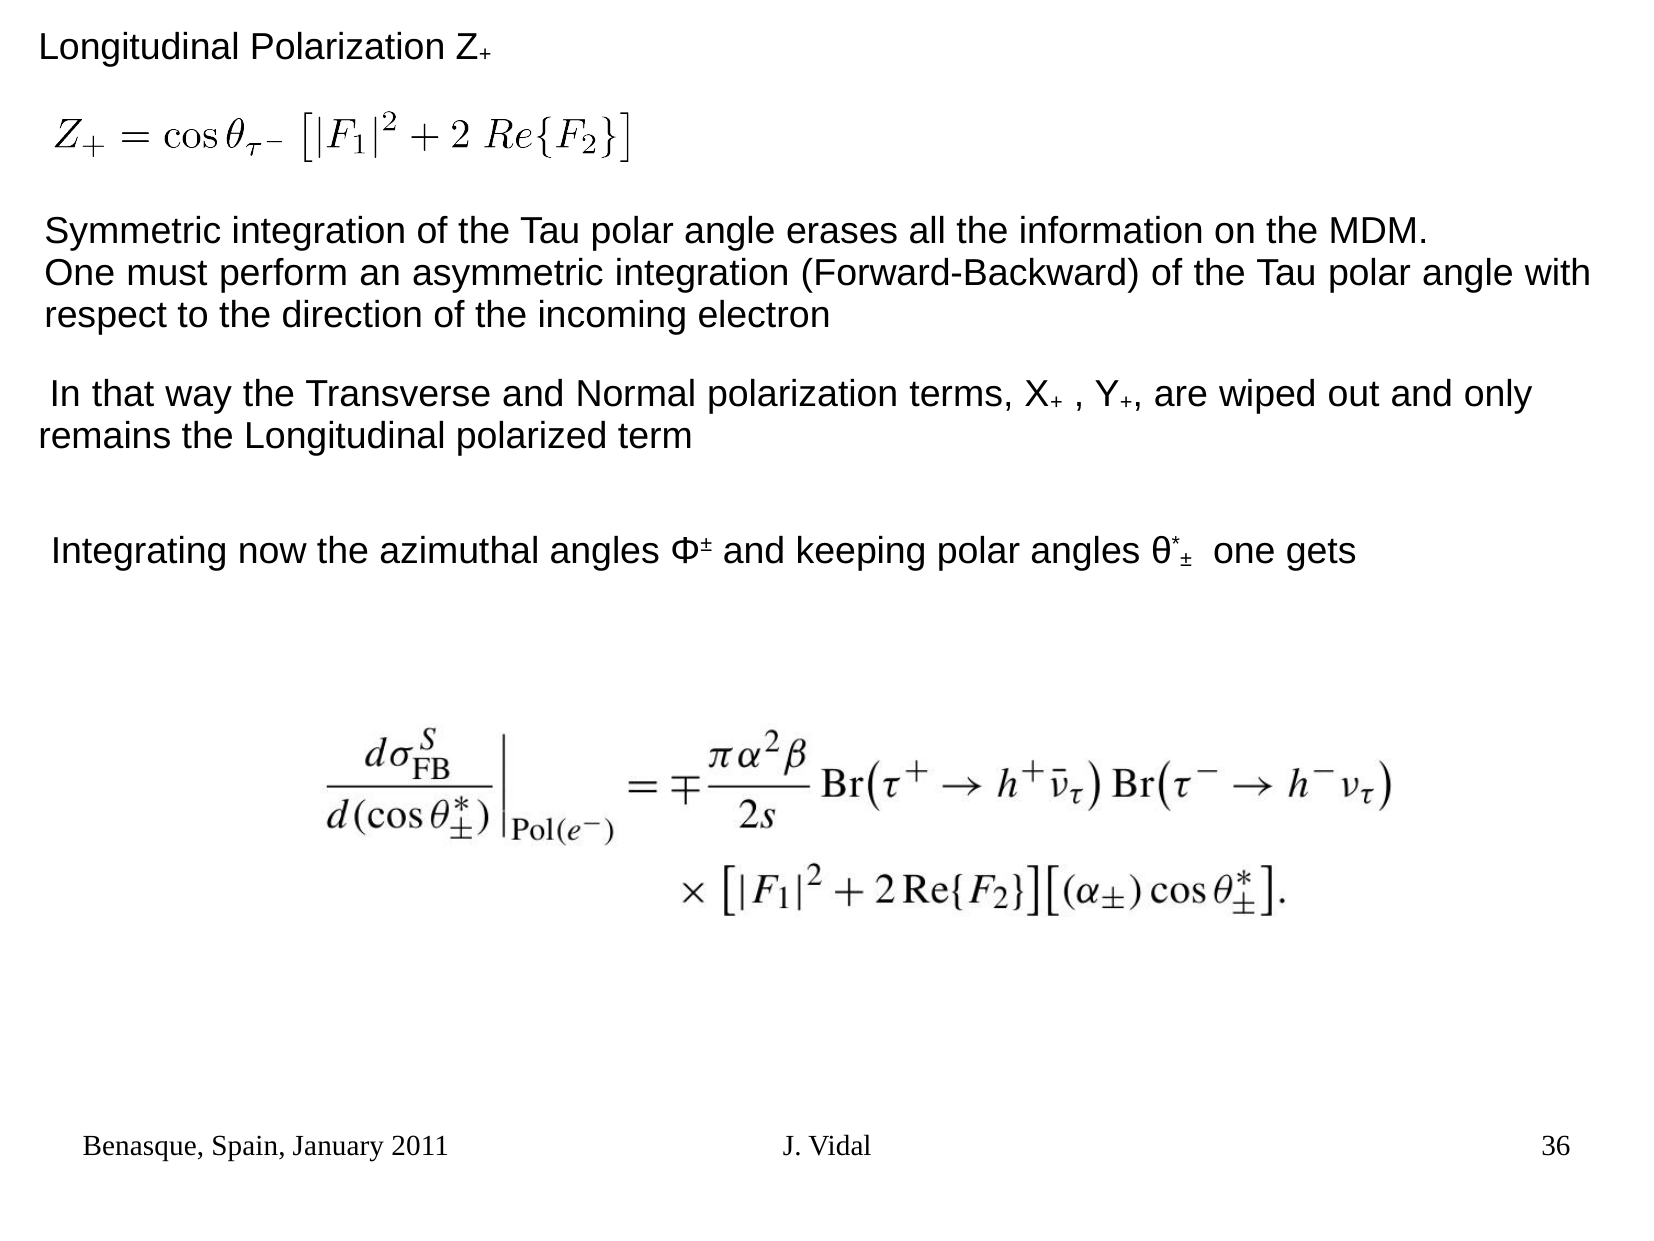

Longitudinal Polarization Z+
Symmetric integration of the Tau polar angle erases all the information on the MDM.
One must perform an asymmetric integration (Forward-Backward) of the Tau polar angle with respect to the direction of the incoming electron
 In that way the Transverse and Normal polarization terms, X+ , Y+, are wiped out and only remains the Longitudinal polarized term
Integrating now the azimuthal angles Φ± and keeping polar angles θ*± one gets
Benasque, Spain, January 2011
J. Vidal
36